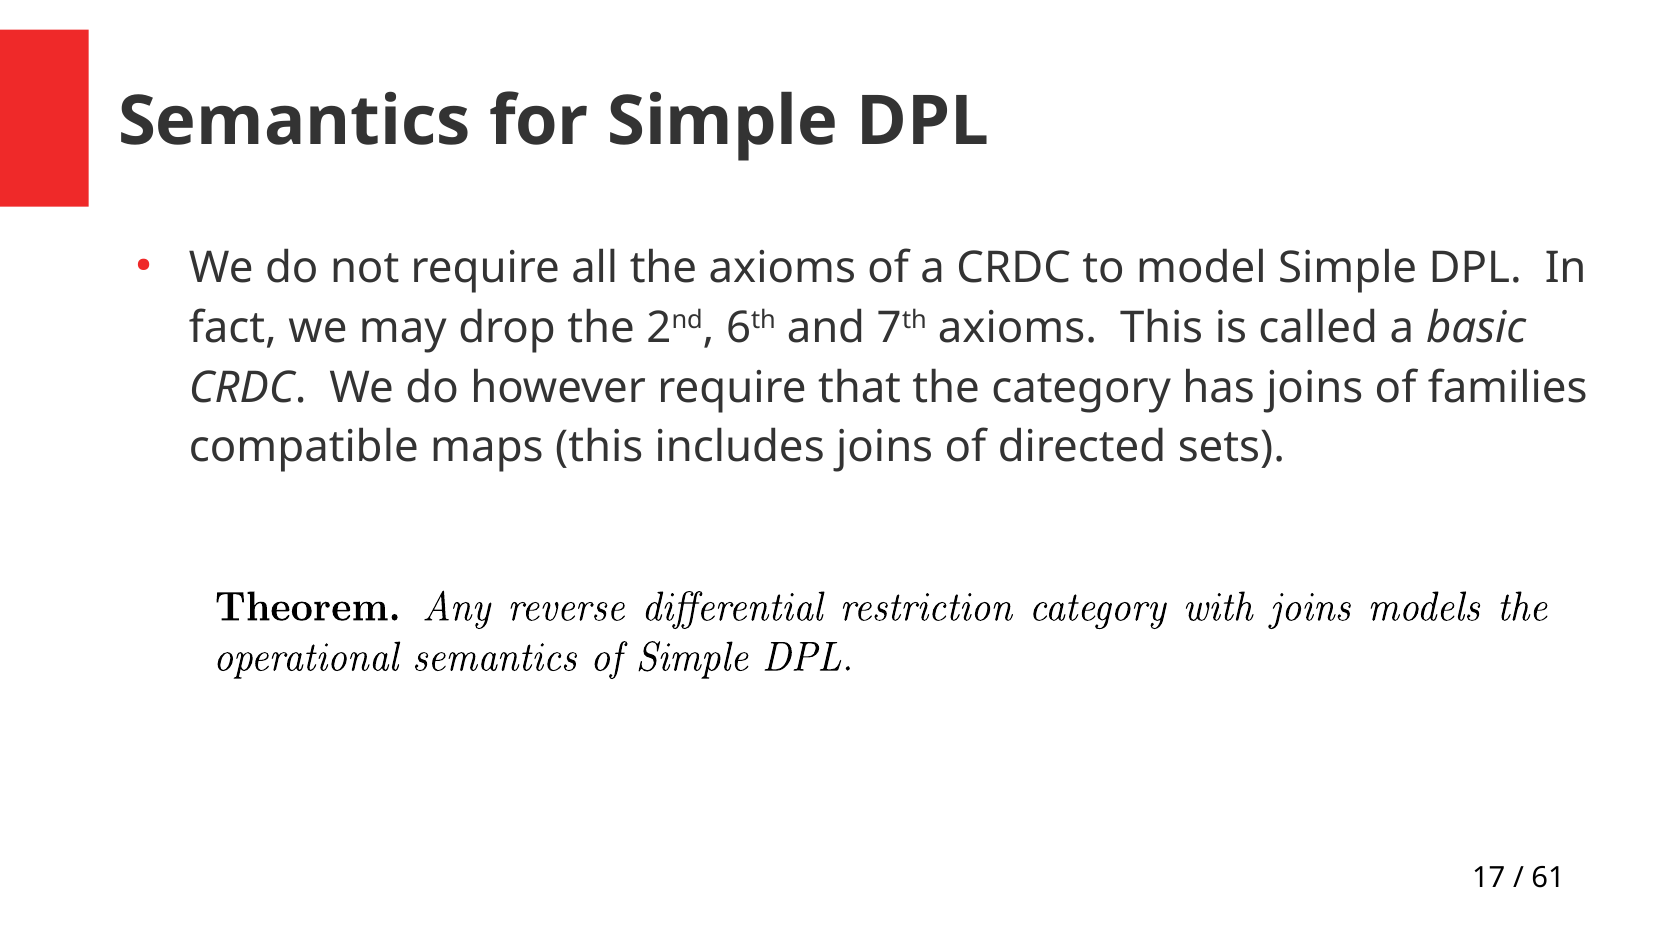

# Semantics for Simple DPL
We do not require all the axioms of a CRDC to model Simple DPL. In fact, we may drop the 2nd, 6th and 7th axioms. This is called a basic CRDC. We do however require that the category has joins of families compatible maps (this includes joins of directed sets).
17